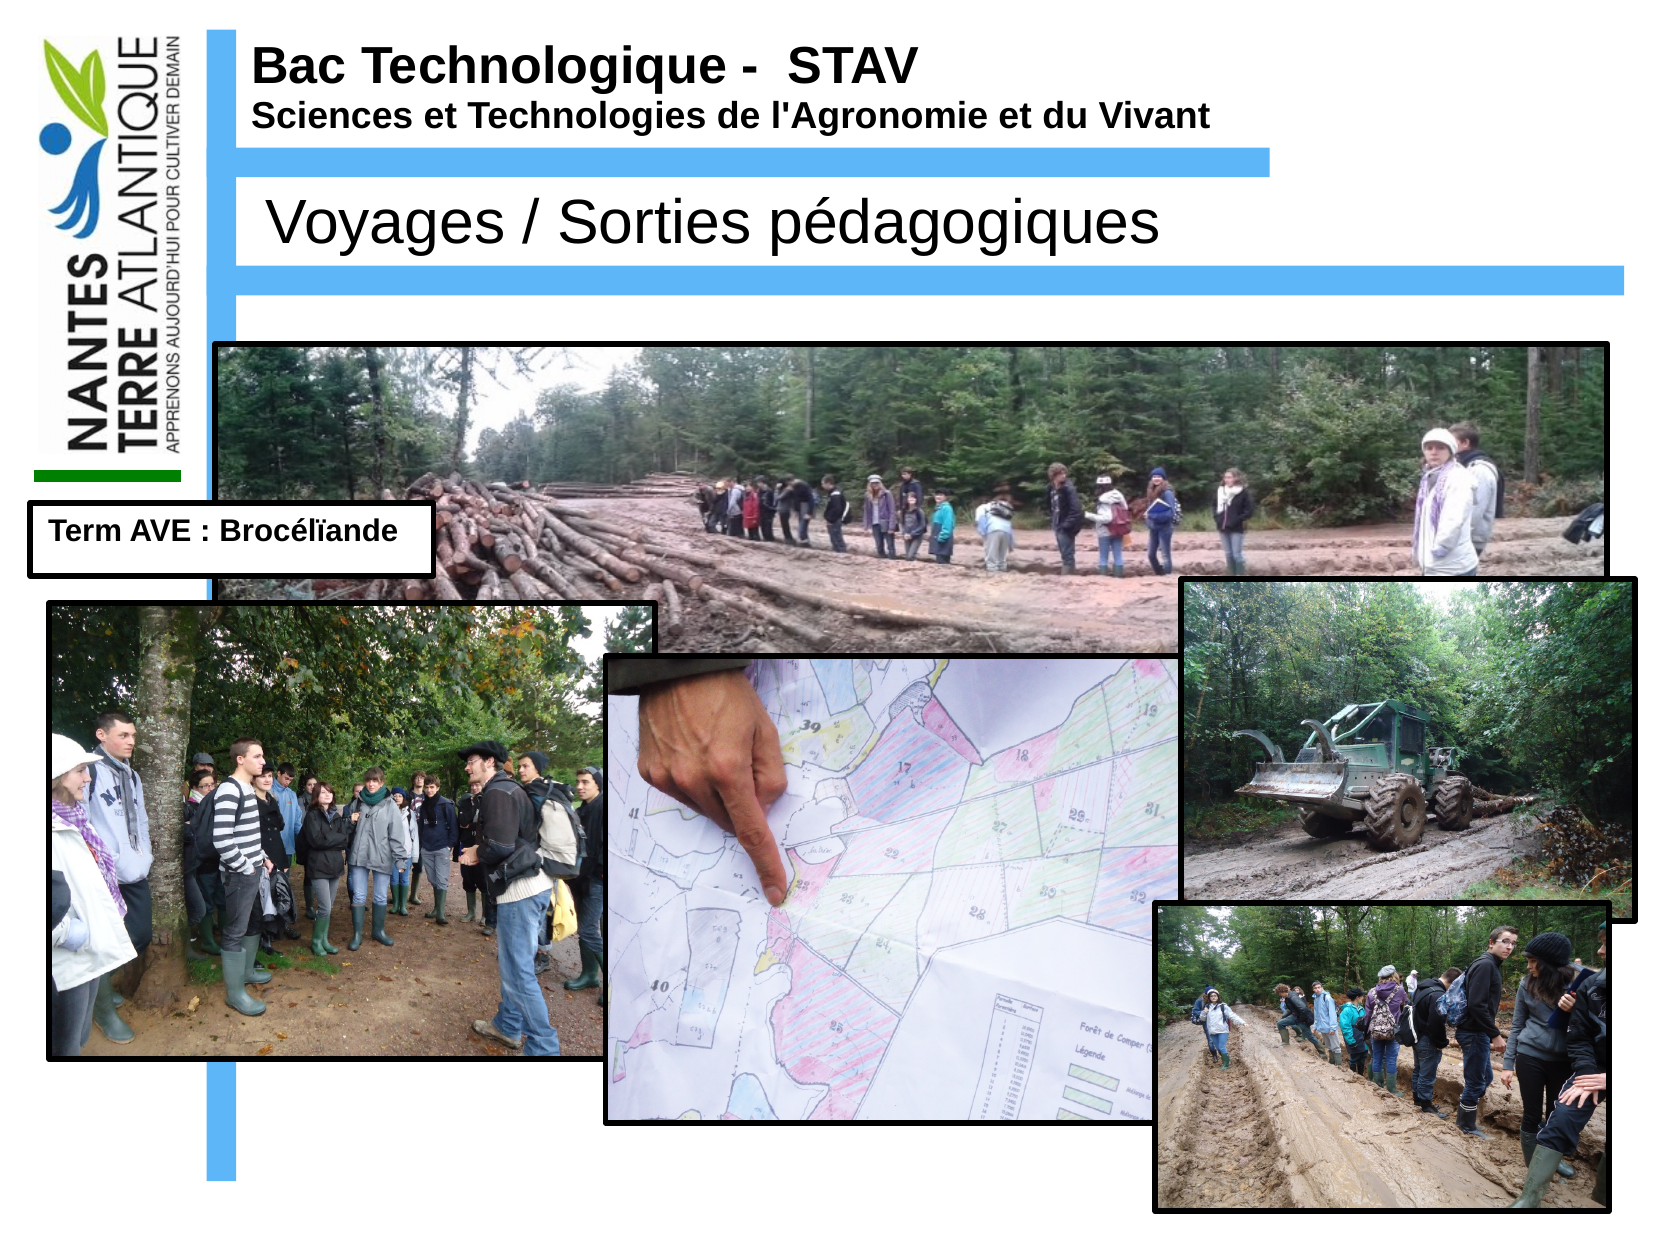

# Voyages / Sorties pédagogiques
Term AVE : Brocélïande